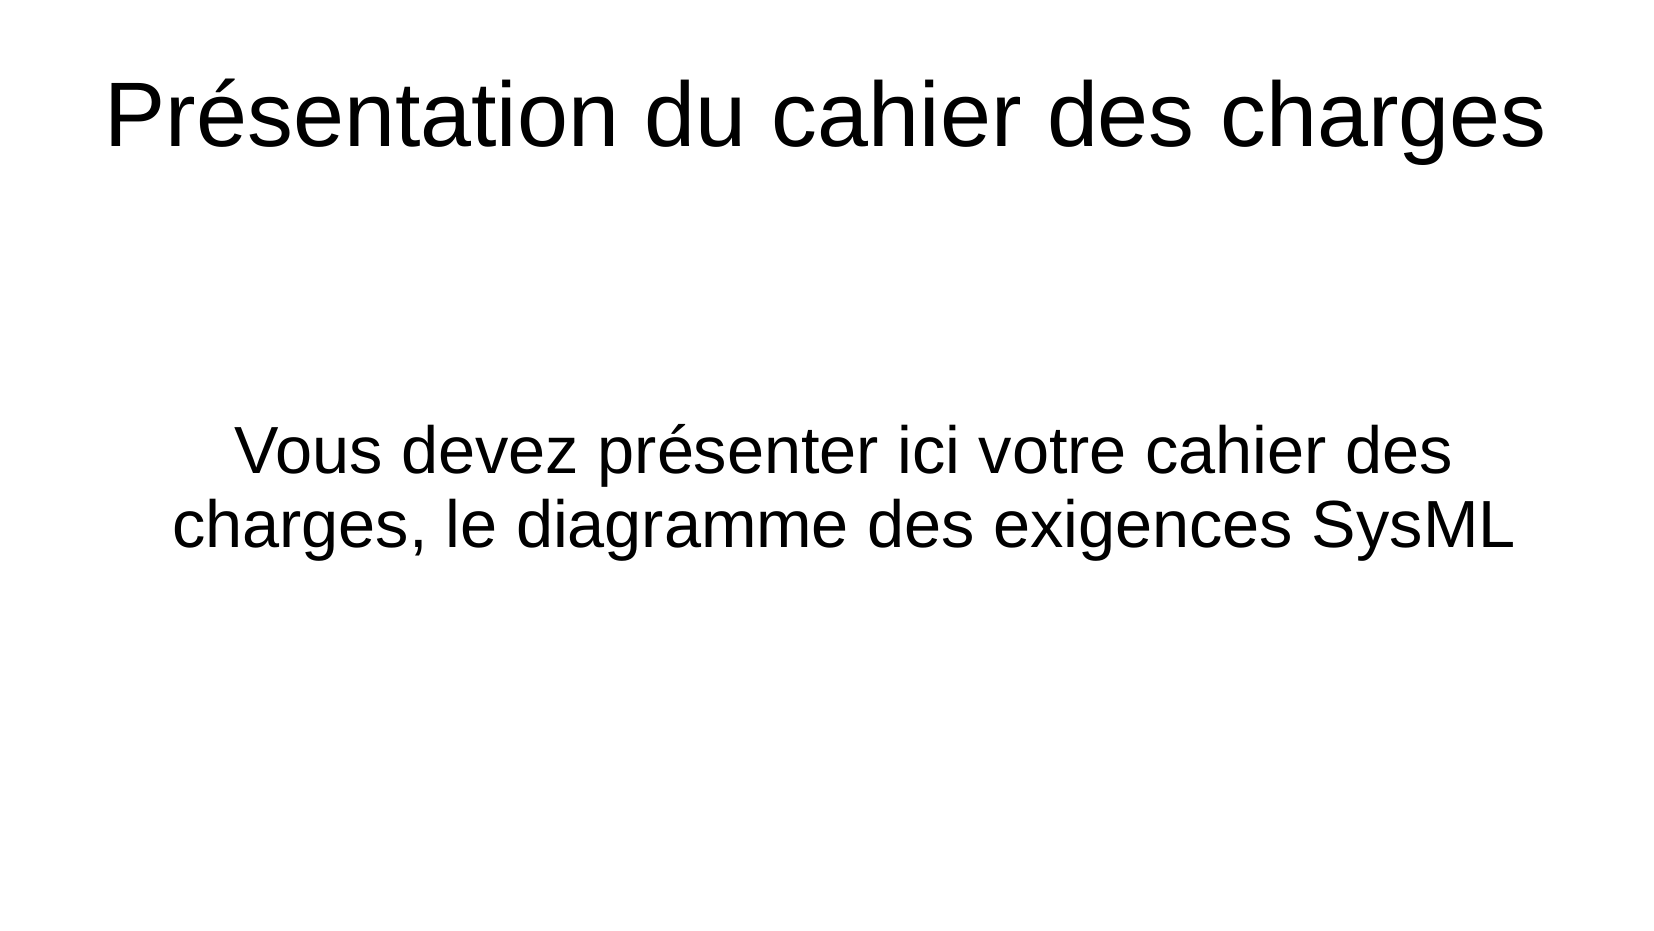

# Présentation du cahier des charges
Vous devez présenter ici votre cahier des charges, le diagramme des exigences SysML